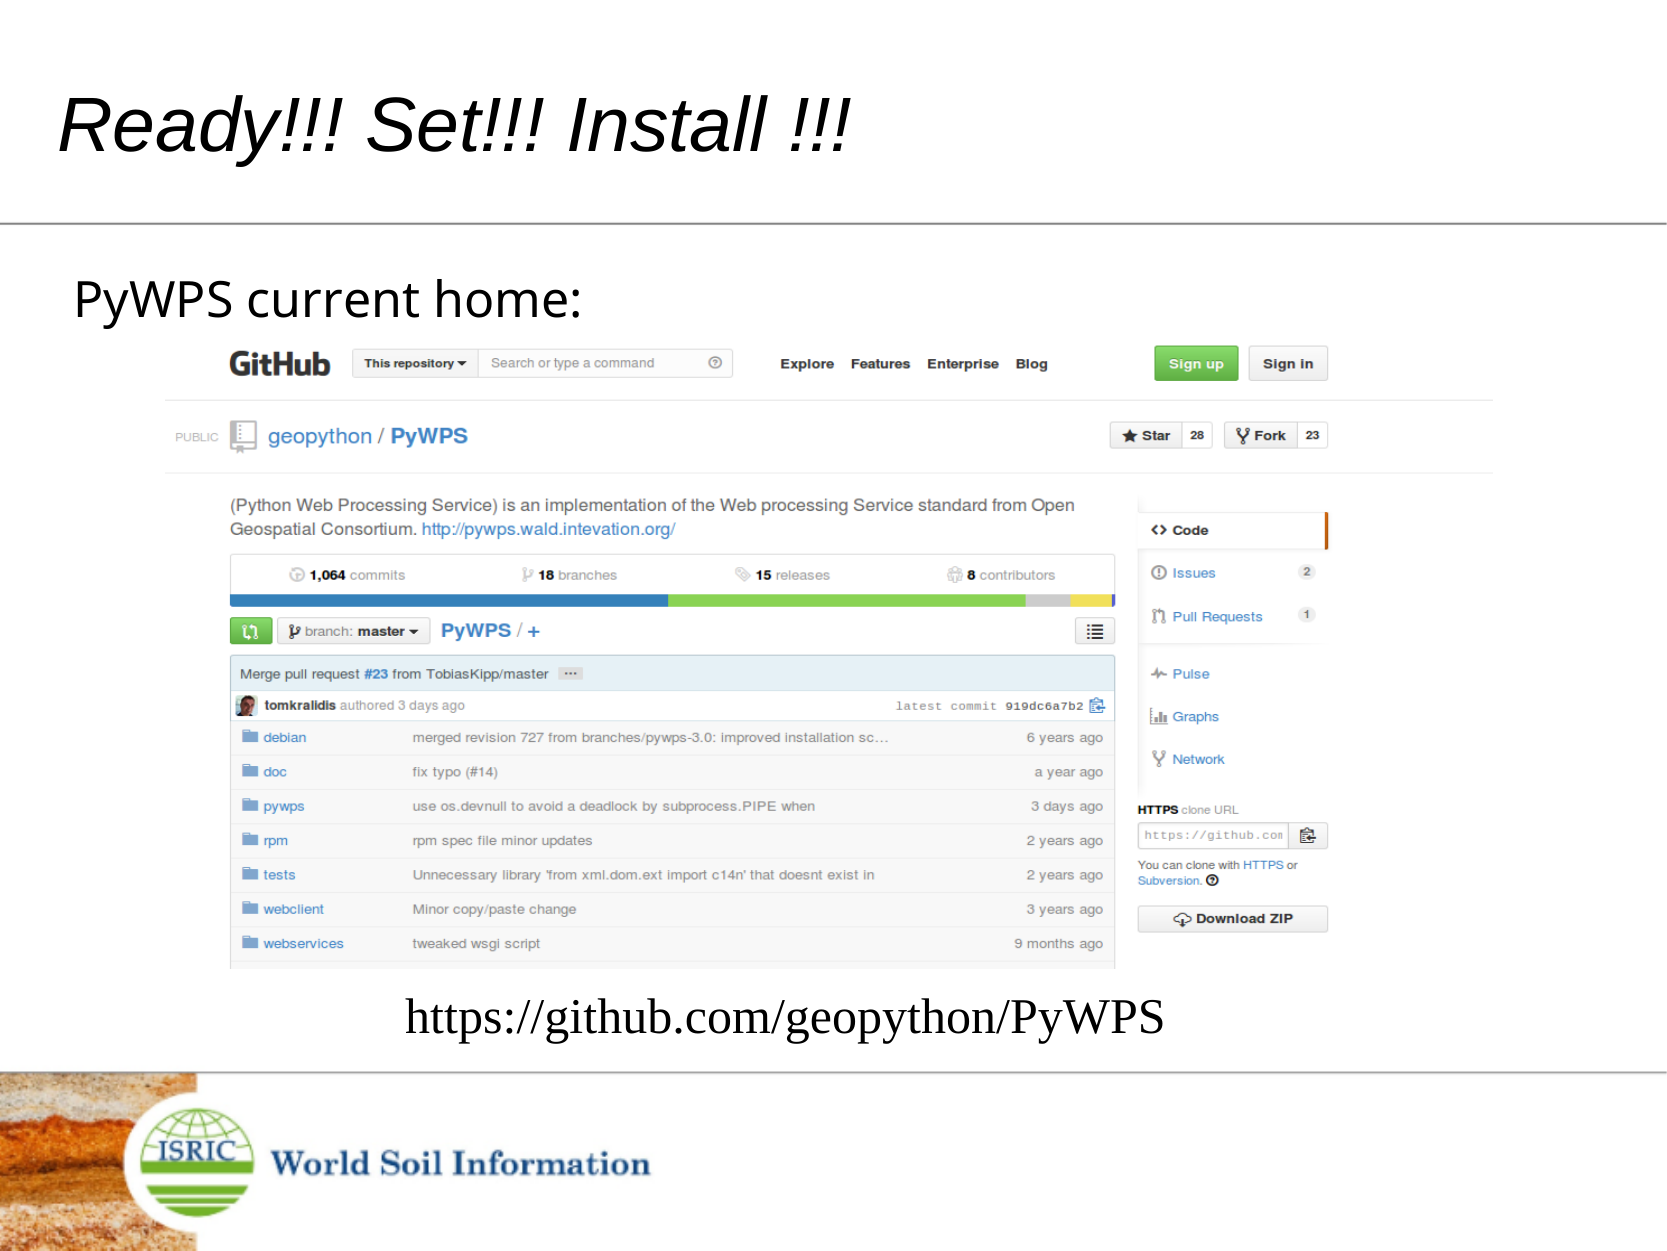

Ready!!! Set!!! Install !!!
PyWPS current home:
https://github.com/geopython/PyWPS
#